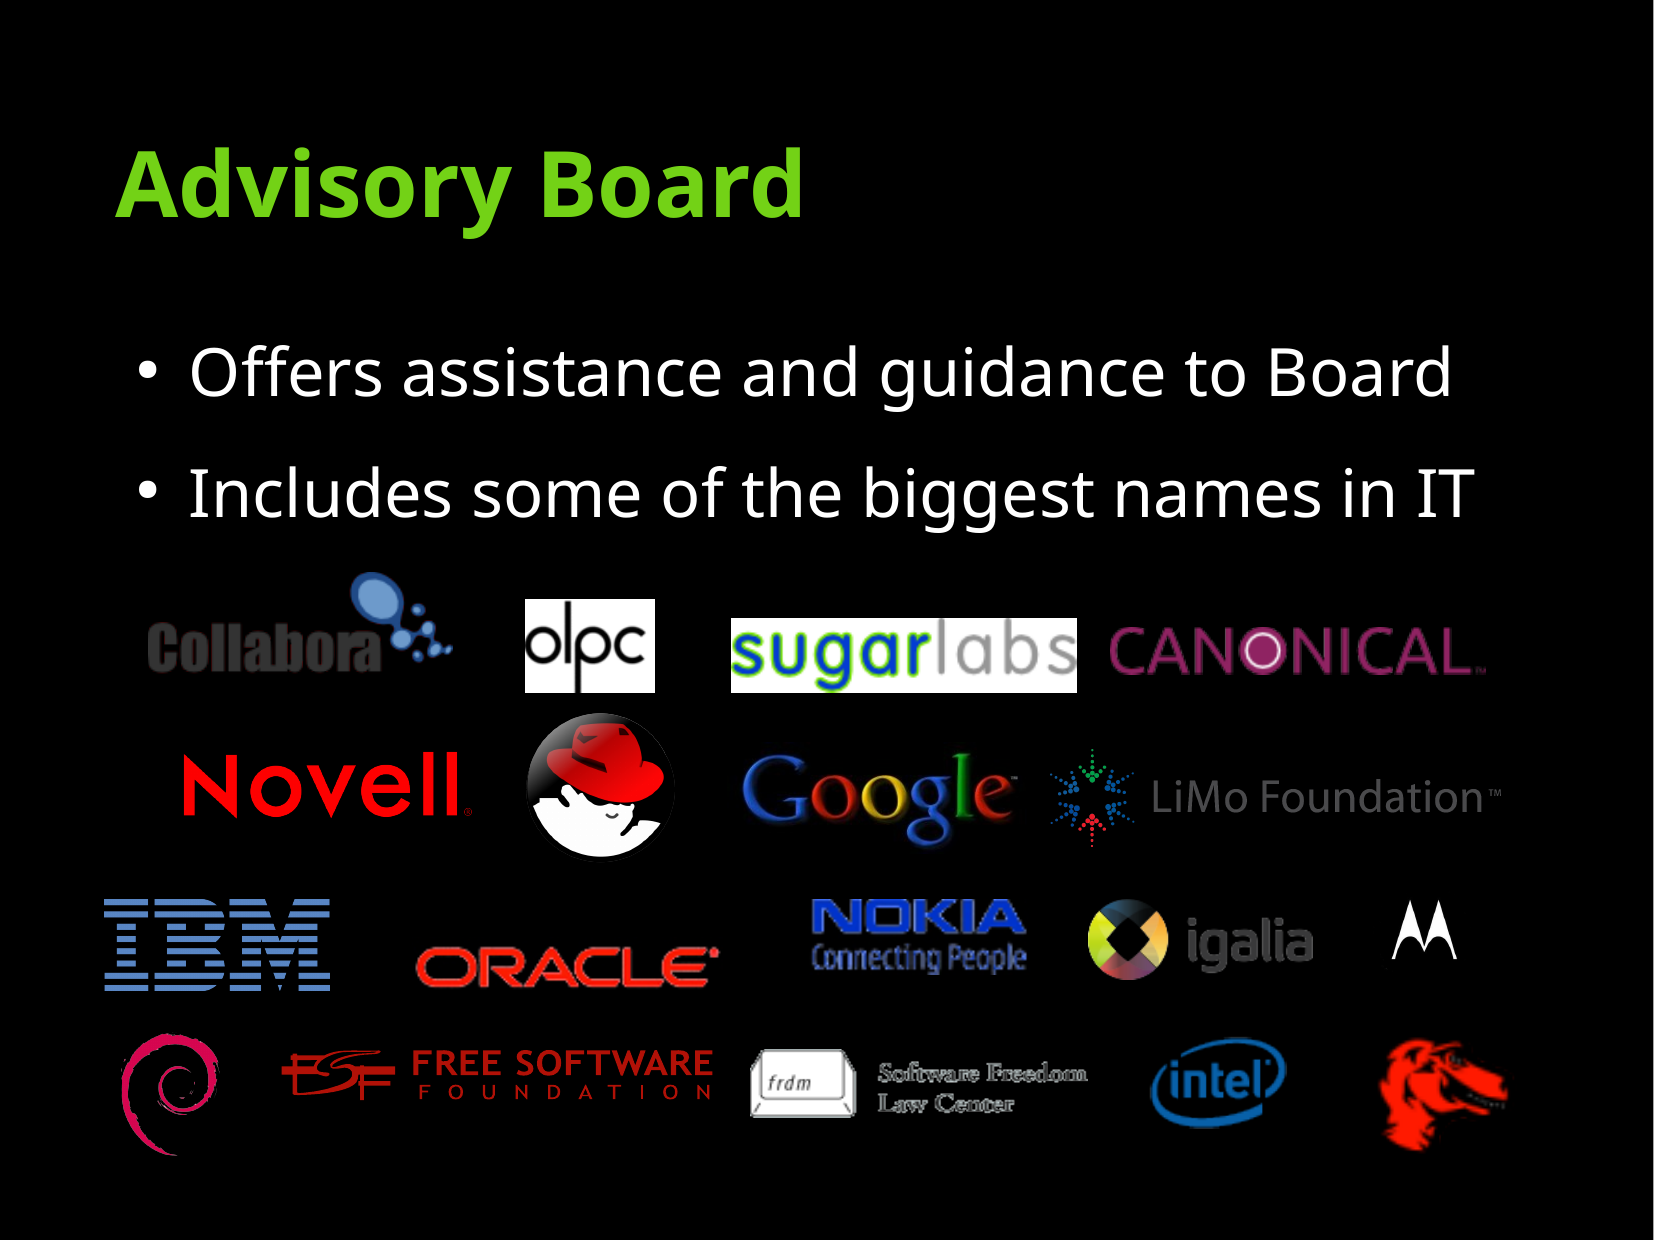

# Advisory Board
Offers assistance and guidance to Board
Includes some of the biggest names in IT